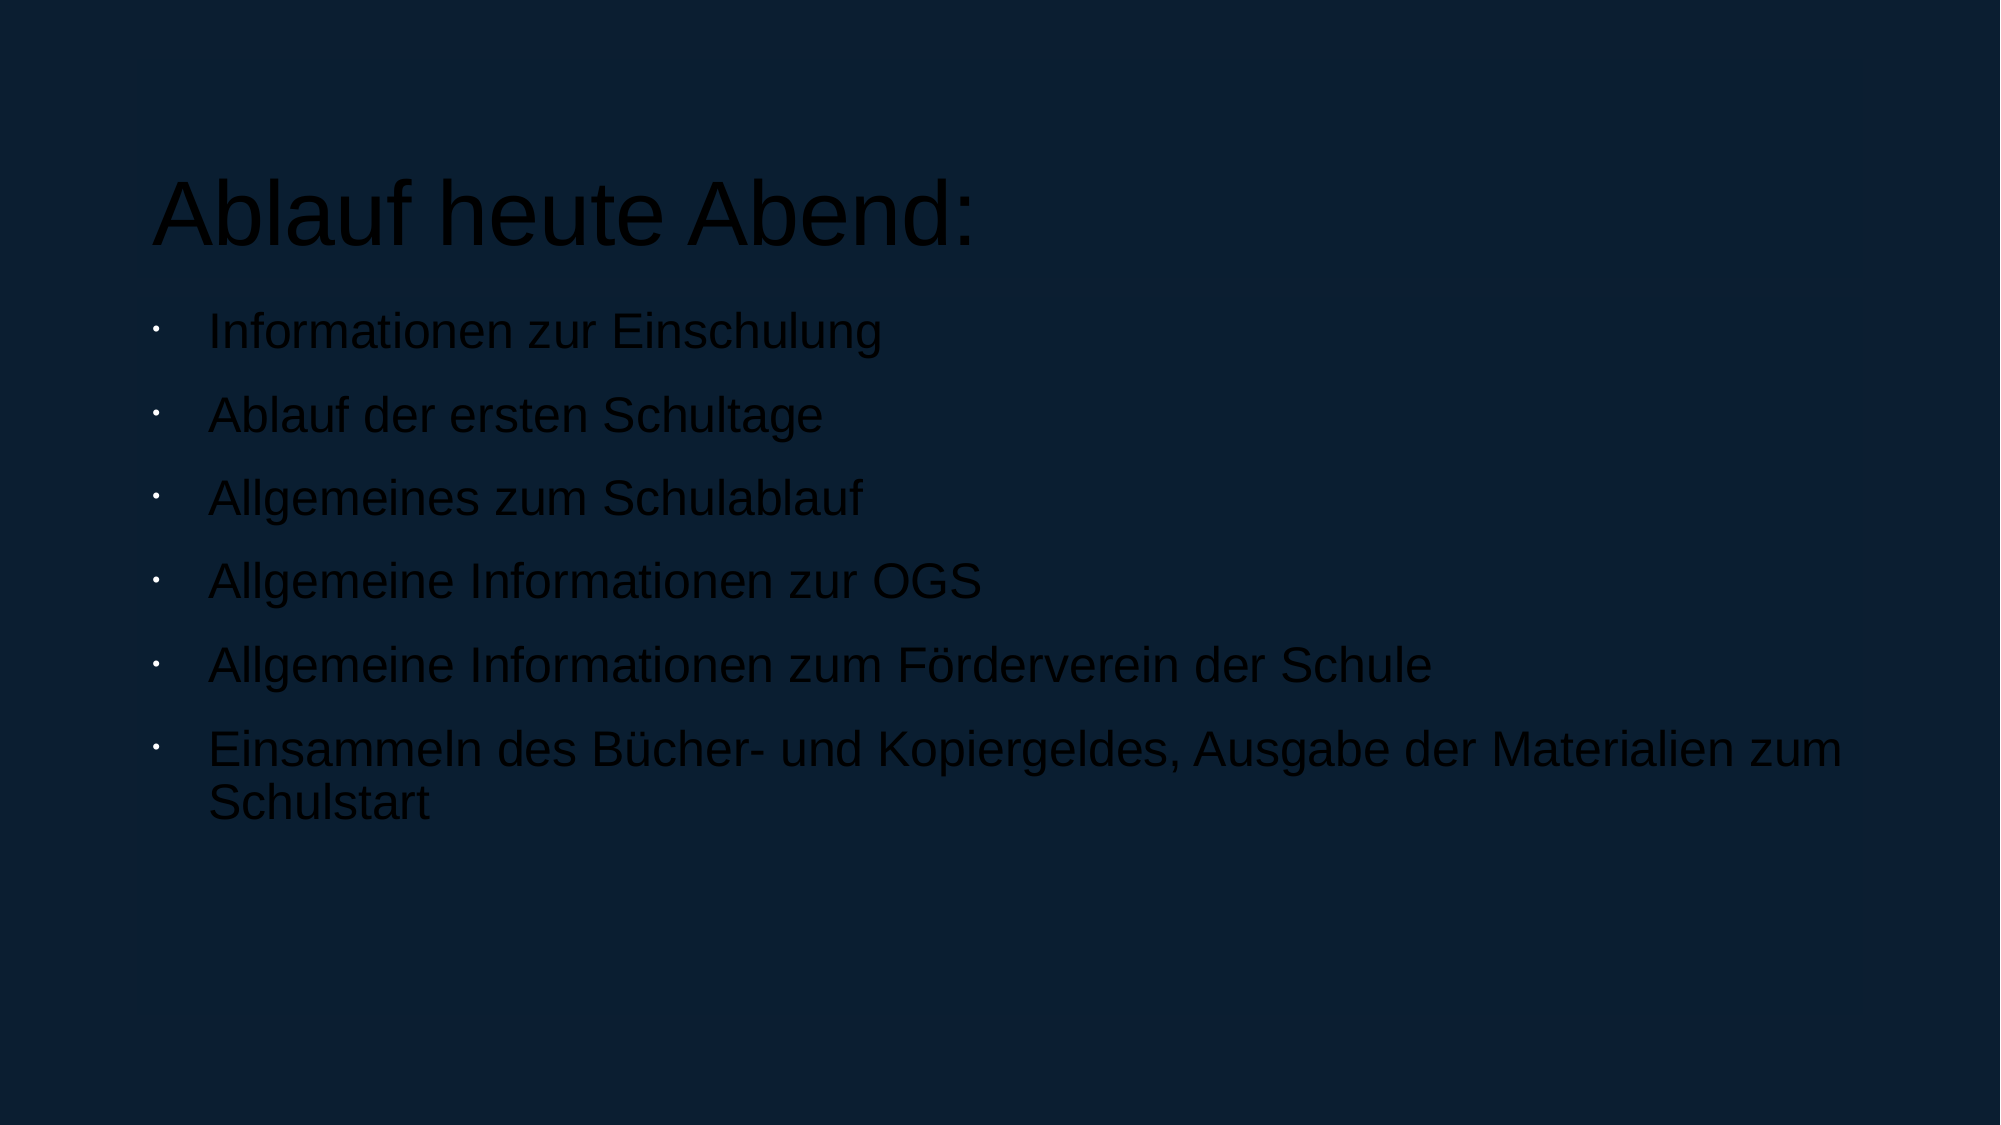

# Ablauf heute Abend:
Informationen zur Einschulung
Ablauf der ersten Schultage
Allgemeines zum Schulablauf
Allgemeine Informationen zur OGS
Allgemeine Informationen zum Förderverein der Schule
Einsammeln des Bücher- und Kopiergeldes, Ausgabe der Materialien zum Schulstart